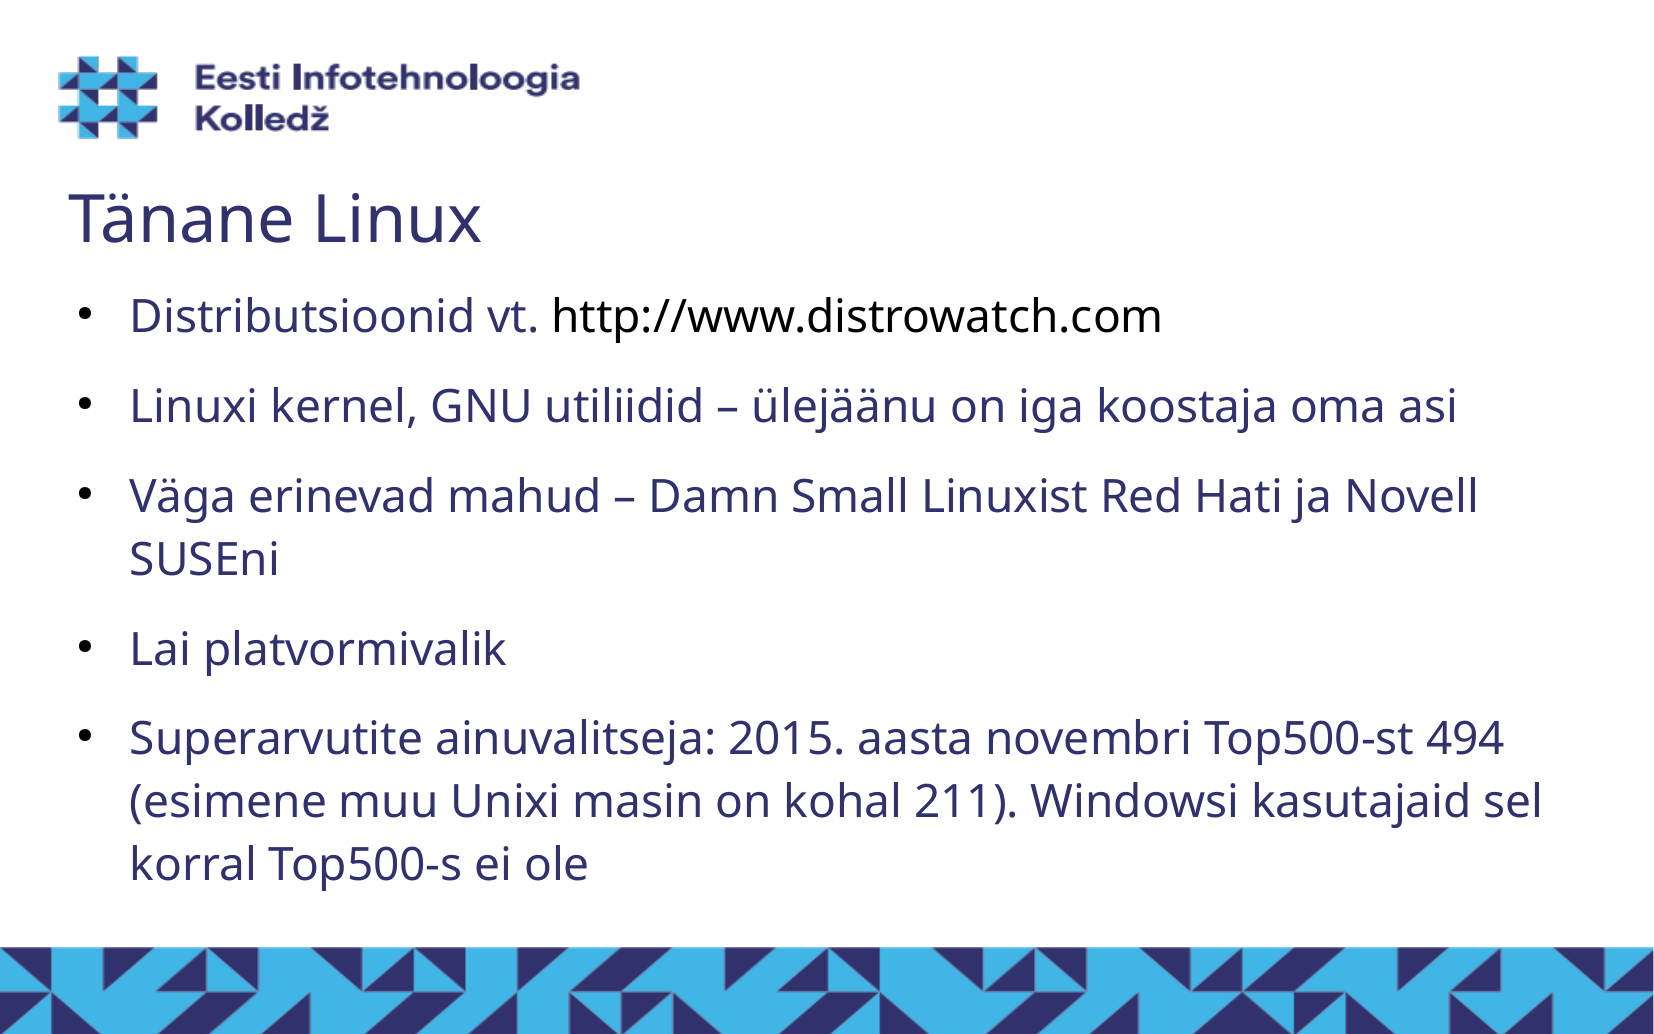

# Tänane Linux
Distributsioonid vt. http://www.distrowatch.com
Linuxi kernel, GNU utiliidid – ülejäänu on iga koostaja oma asi
Väga erinevad mahud – Damn Small Linuxist Red Hati ja Novell SUSEni
Lai platvormivalik
Superarvutite ainuvalitseja: 2015. aasta novembri Top500-st 494 (esimene muu Unixi masin on kohal 211). Windowsi kasutajaid sel korral Top500-s ei ole